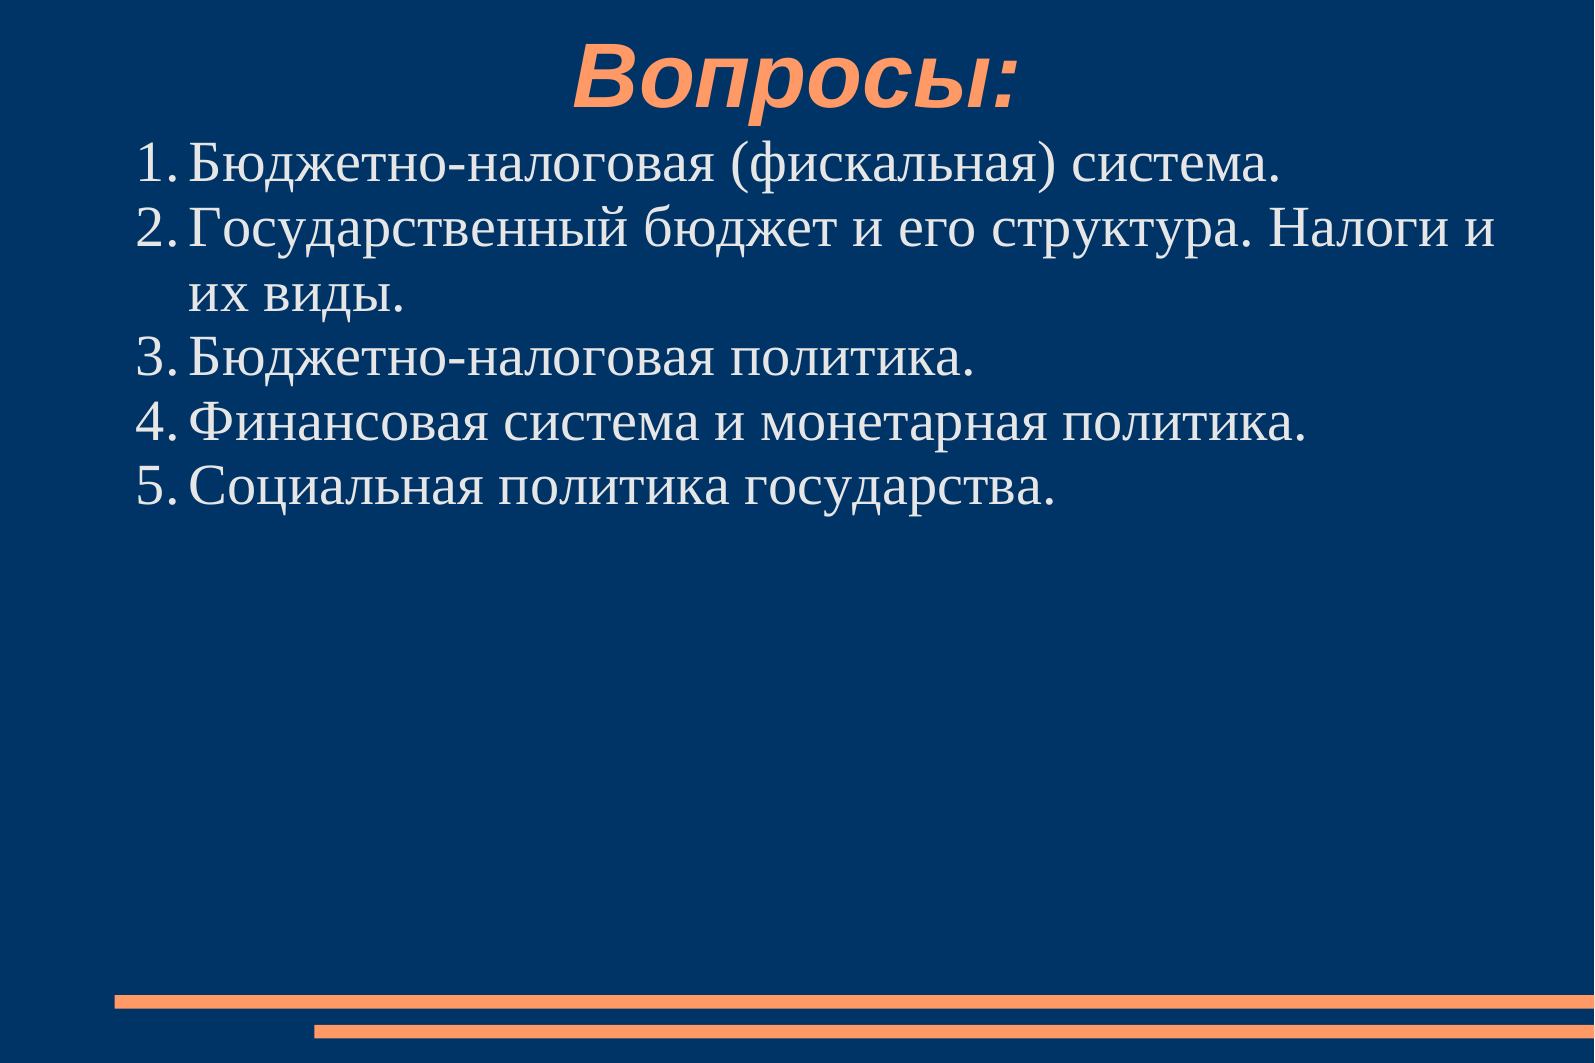

# Вопросы:
Бюджетно-налоговая (фискальная) система.
Государственный бюджет и его структура. Налоги и их виды.
Бюджетно-налоговая политика.
Финансовая система и монетарная политика.
Социальная политика государства.